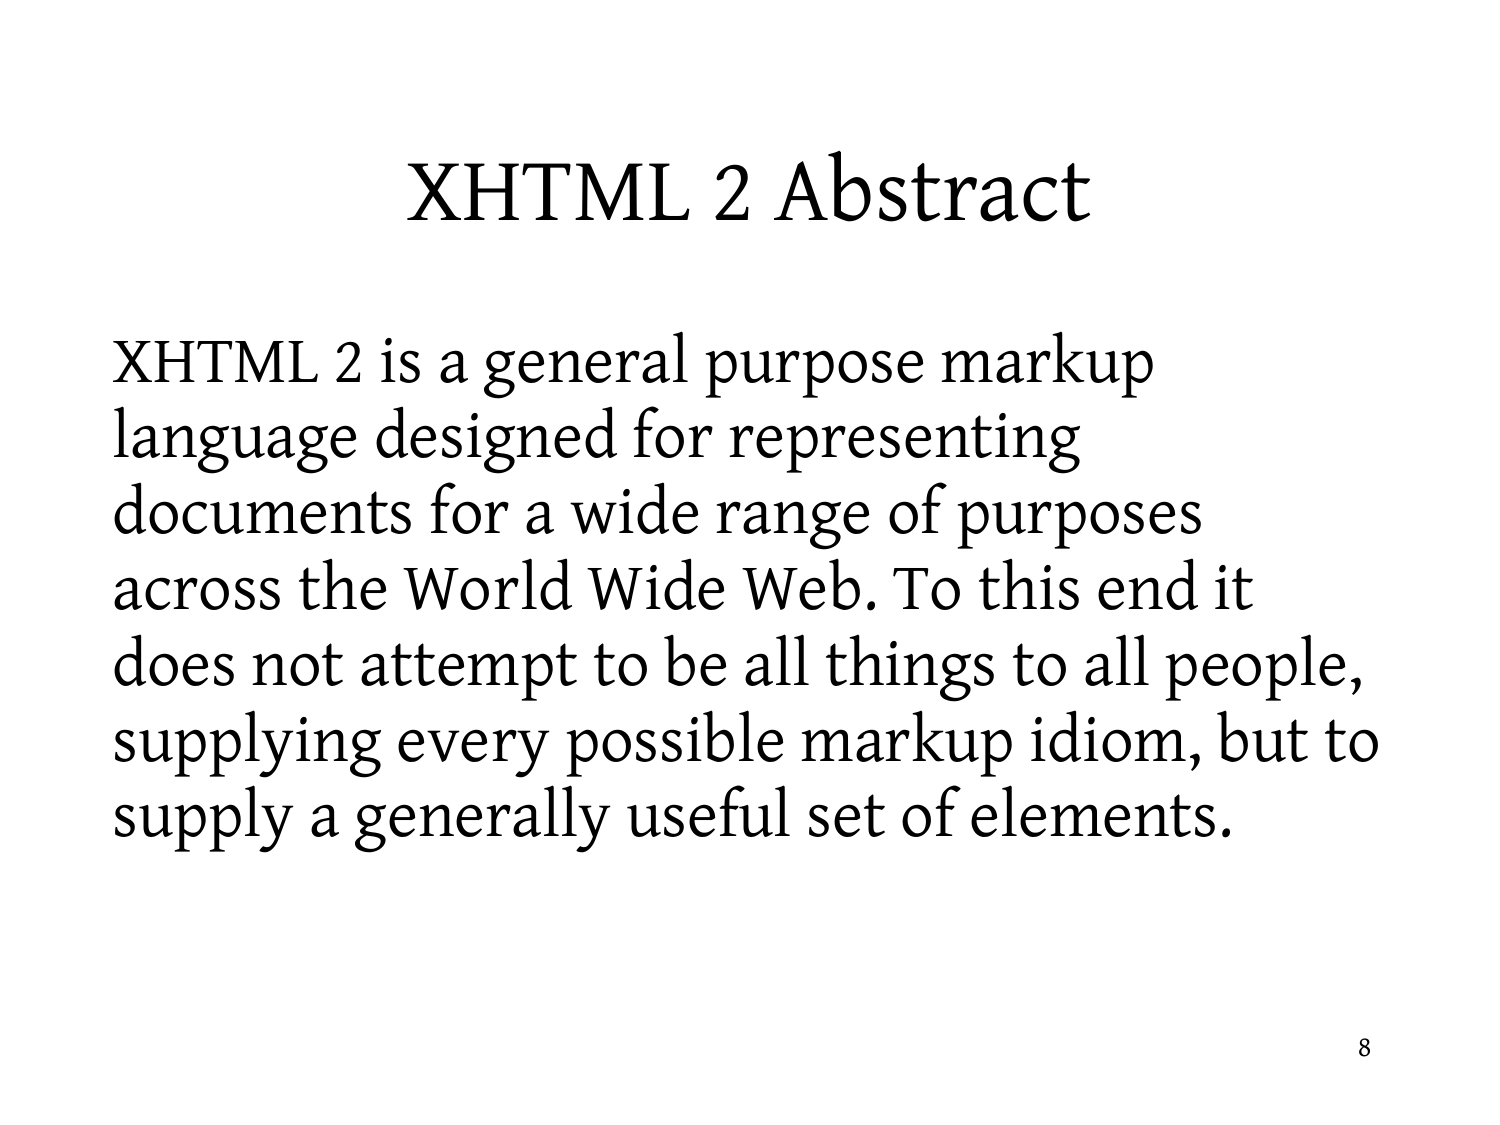

# XHTML 2 Abstract
XHTML 2 is a general purpose markup language designed for representing documents for a wide range of purposes across the World Wide Web. To this end it does not attempt to be all things to all people, supplying every possible markup idiom, but to supply a generally useful set of elements.